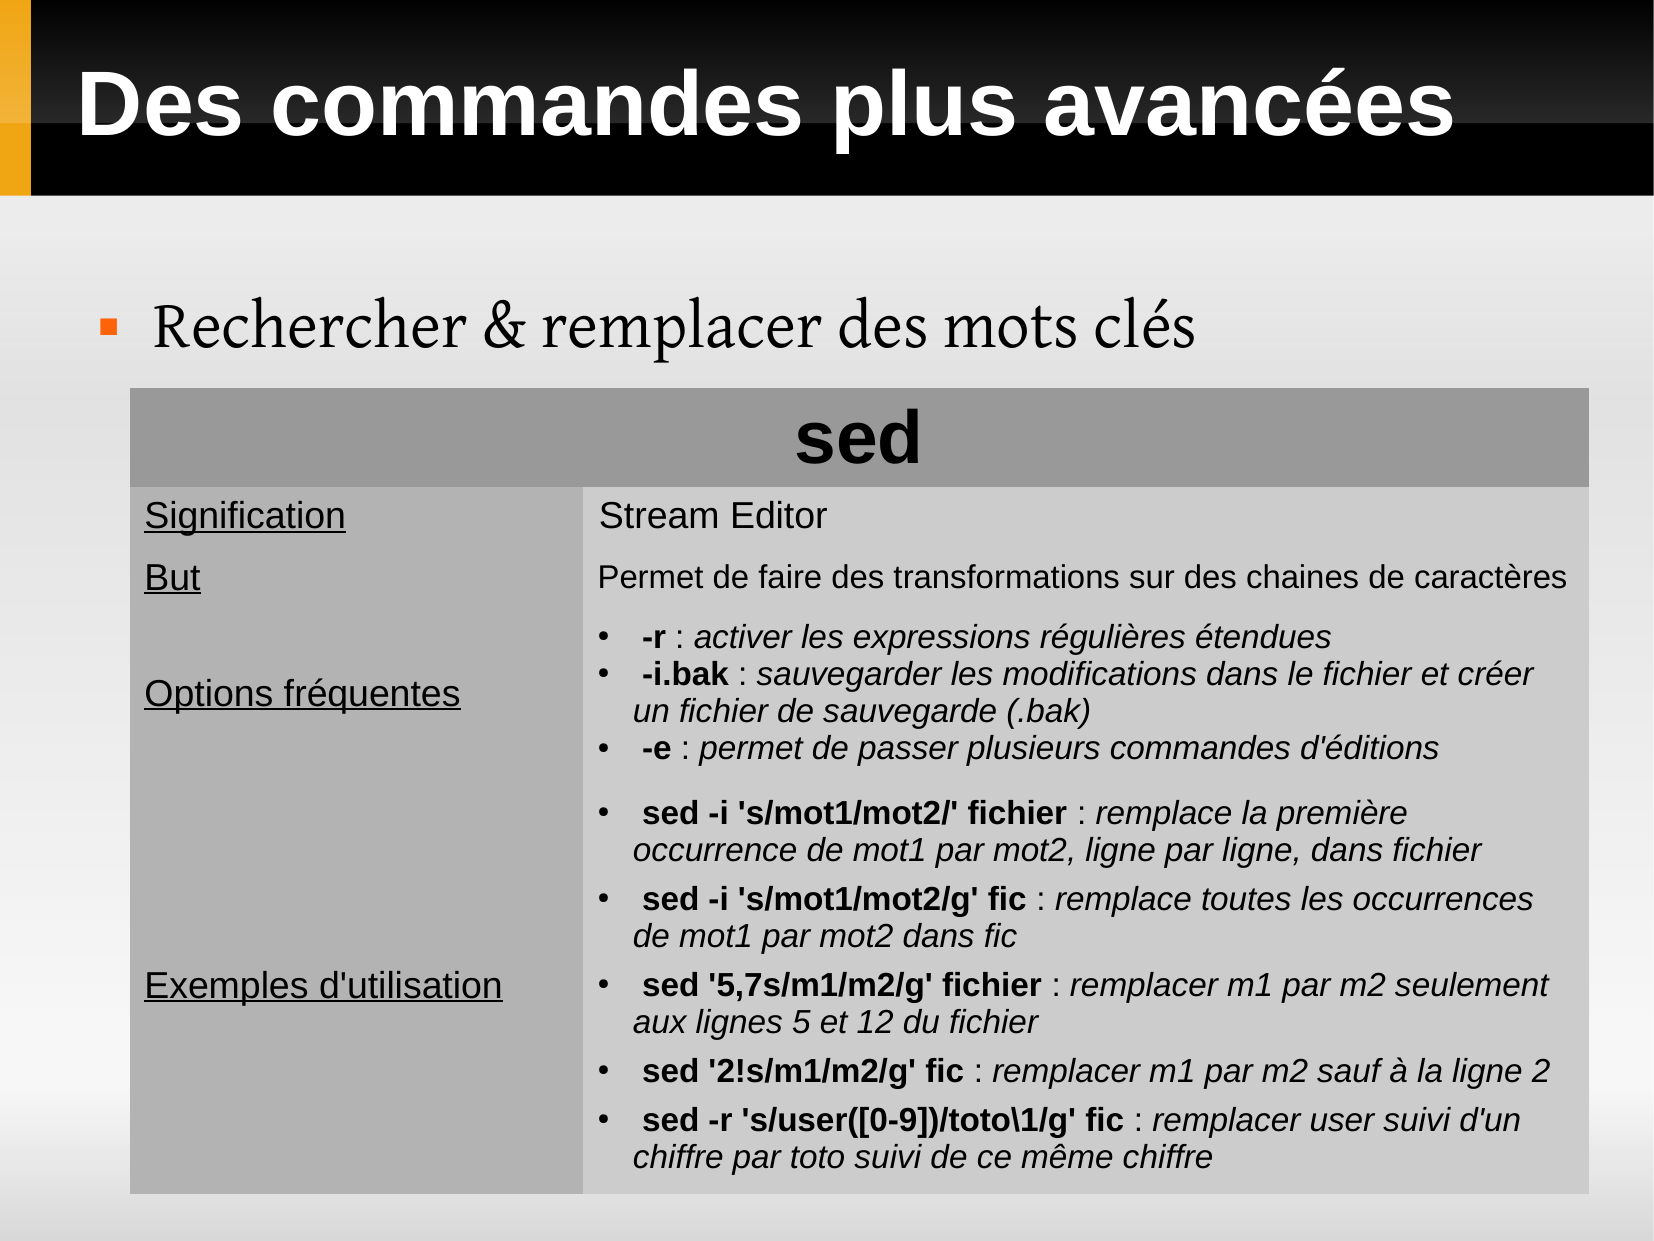

# Des commandes plus avancées
Rechercher & remplacer des mots clés
| sed | |
| --- | --- |
| Signification | Stream Editor |
| But | Permet de faire des transformations sur des chaines de caractères |
| Options fréquentes | -r : activer les expressions régulières étendues -i.bak : sauvegarder les modifications dans le fichier et créer un fichier de sauvegarde (.bak) -e : permet de passer plusieurs commandes d'éditions |
| Exemples d'utilisation | sed -i 's/mot1/mot2/' fichier : remplace la première occurrence de mot1 par mot2, ligne par ligne, dans fichier sed -i 's/mot1/mot2/g' fic : remplace toutes les occurrences de mot1 par mot2 dans fic sed '5,7s/m1/m2/g' fichier : remplacer m1 par m2 seulement aux lignes 5 et 12 du fichier sed '2!s/m1/m2/g' fic : remplacer m1 par m2 sauf à la ligne 2 sed -r 's/user([0-9])/toto\1/g' fic : remplacer user suivi d'un chiffre par toto suivi de ce même chiffre |